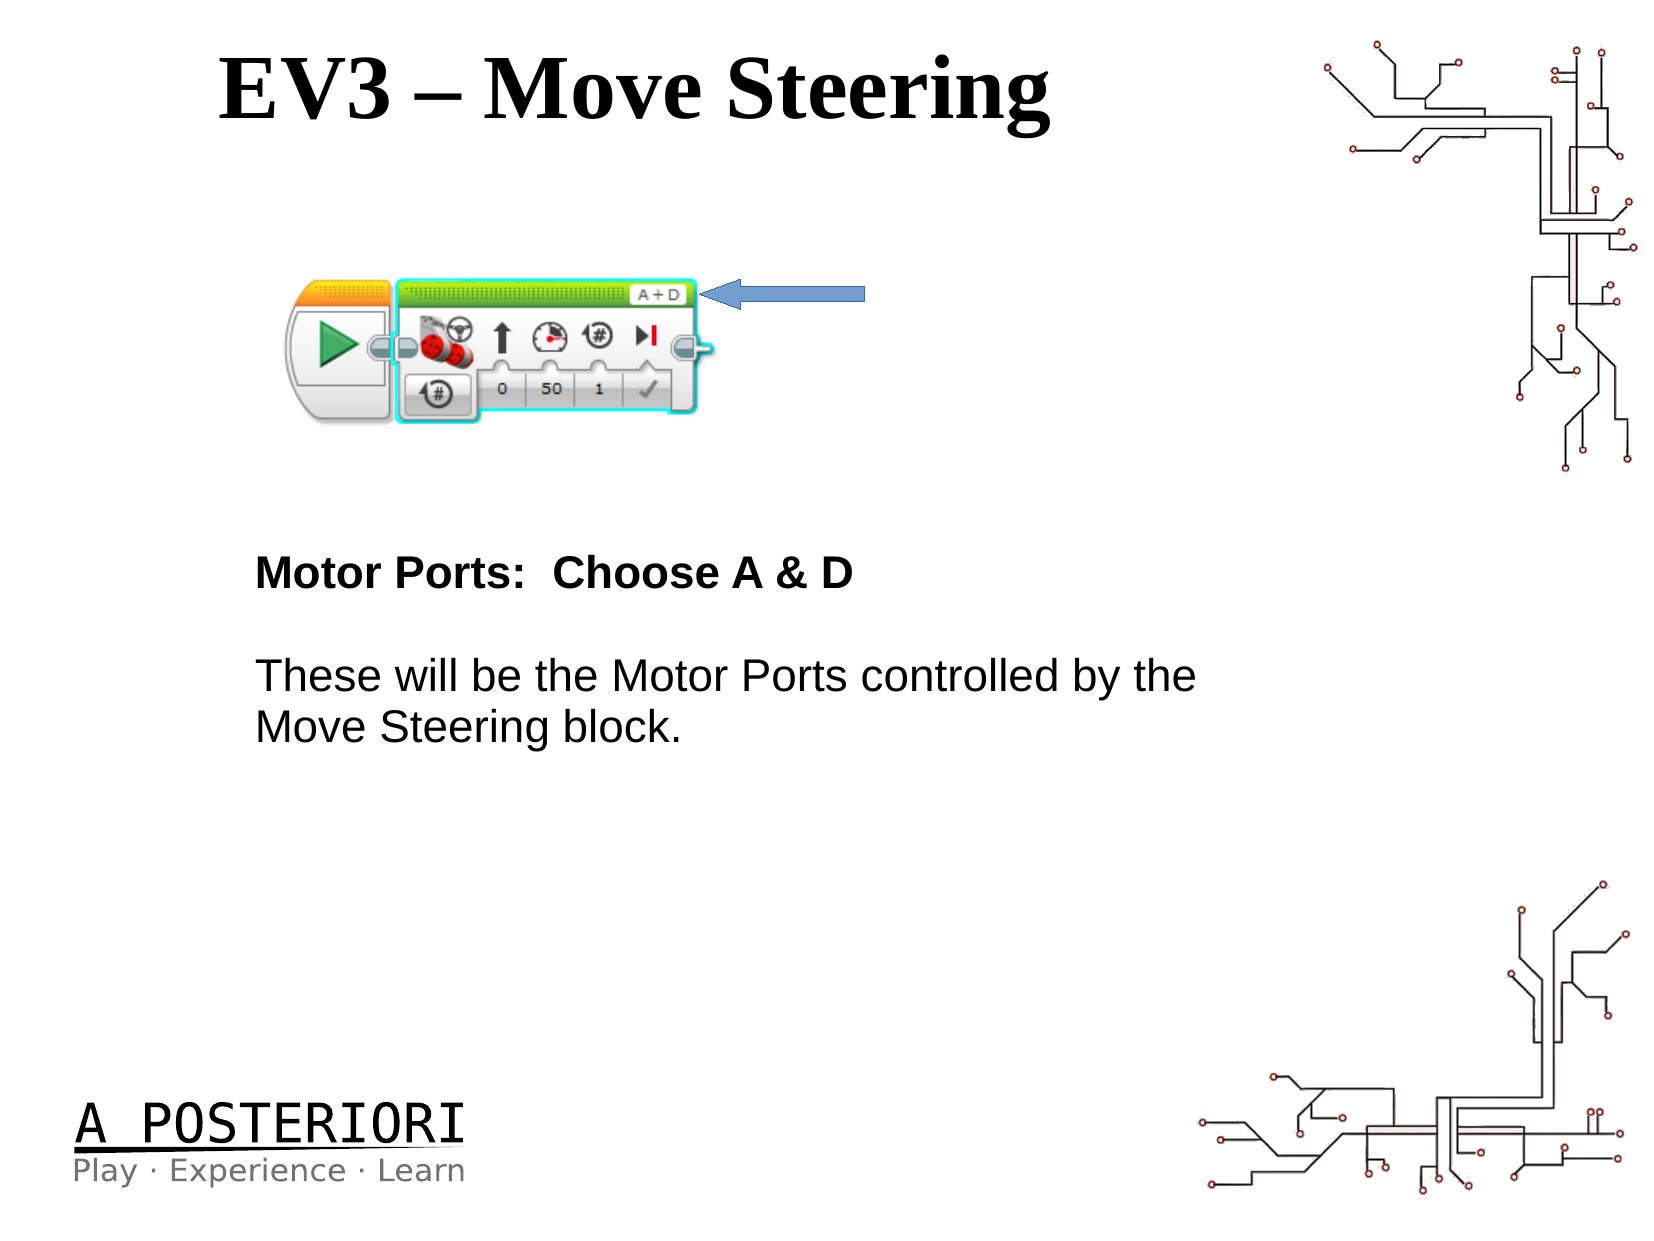

# EV3 – Move Steering
Motor Ports: Choose A & D
These will be the Motor Ports controlled by the Move Steering block.